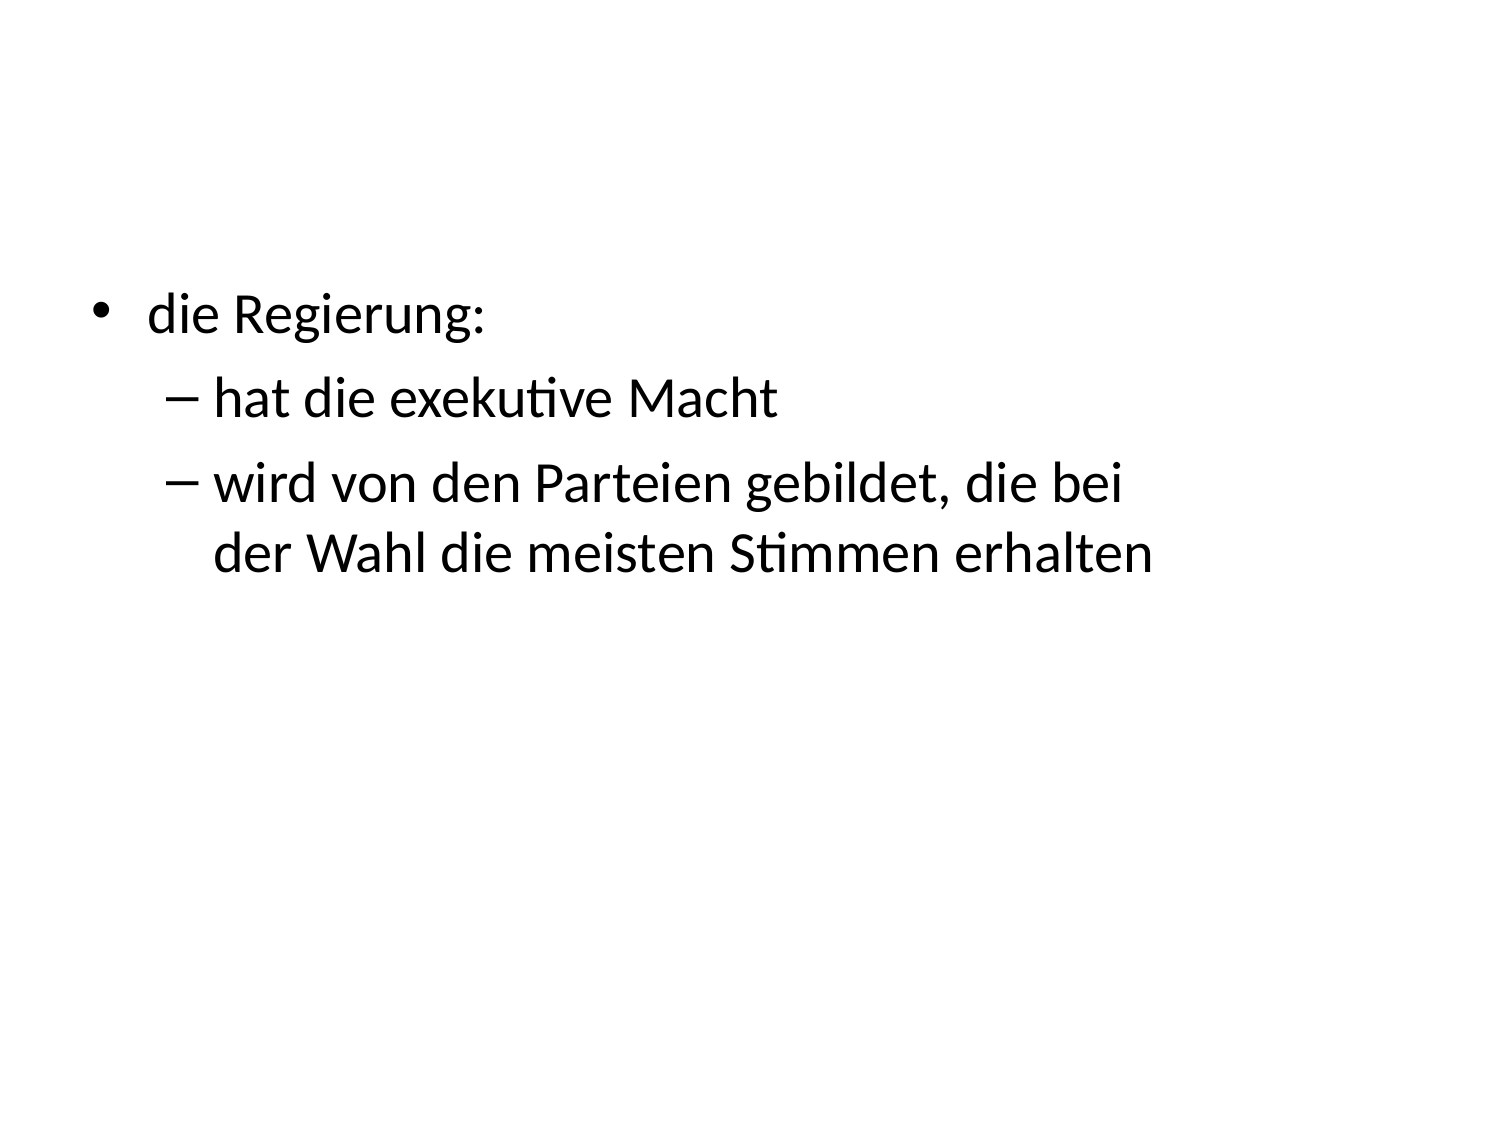

# die Regierung:
hat die exekutive Macht
wird von den Parteien gebildet, die bei
der Wahl die meisten Stimmen erhalten